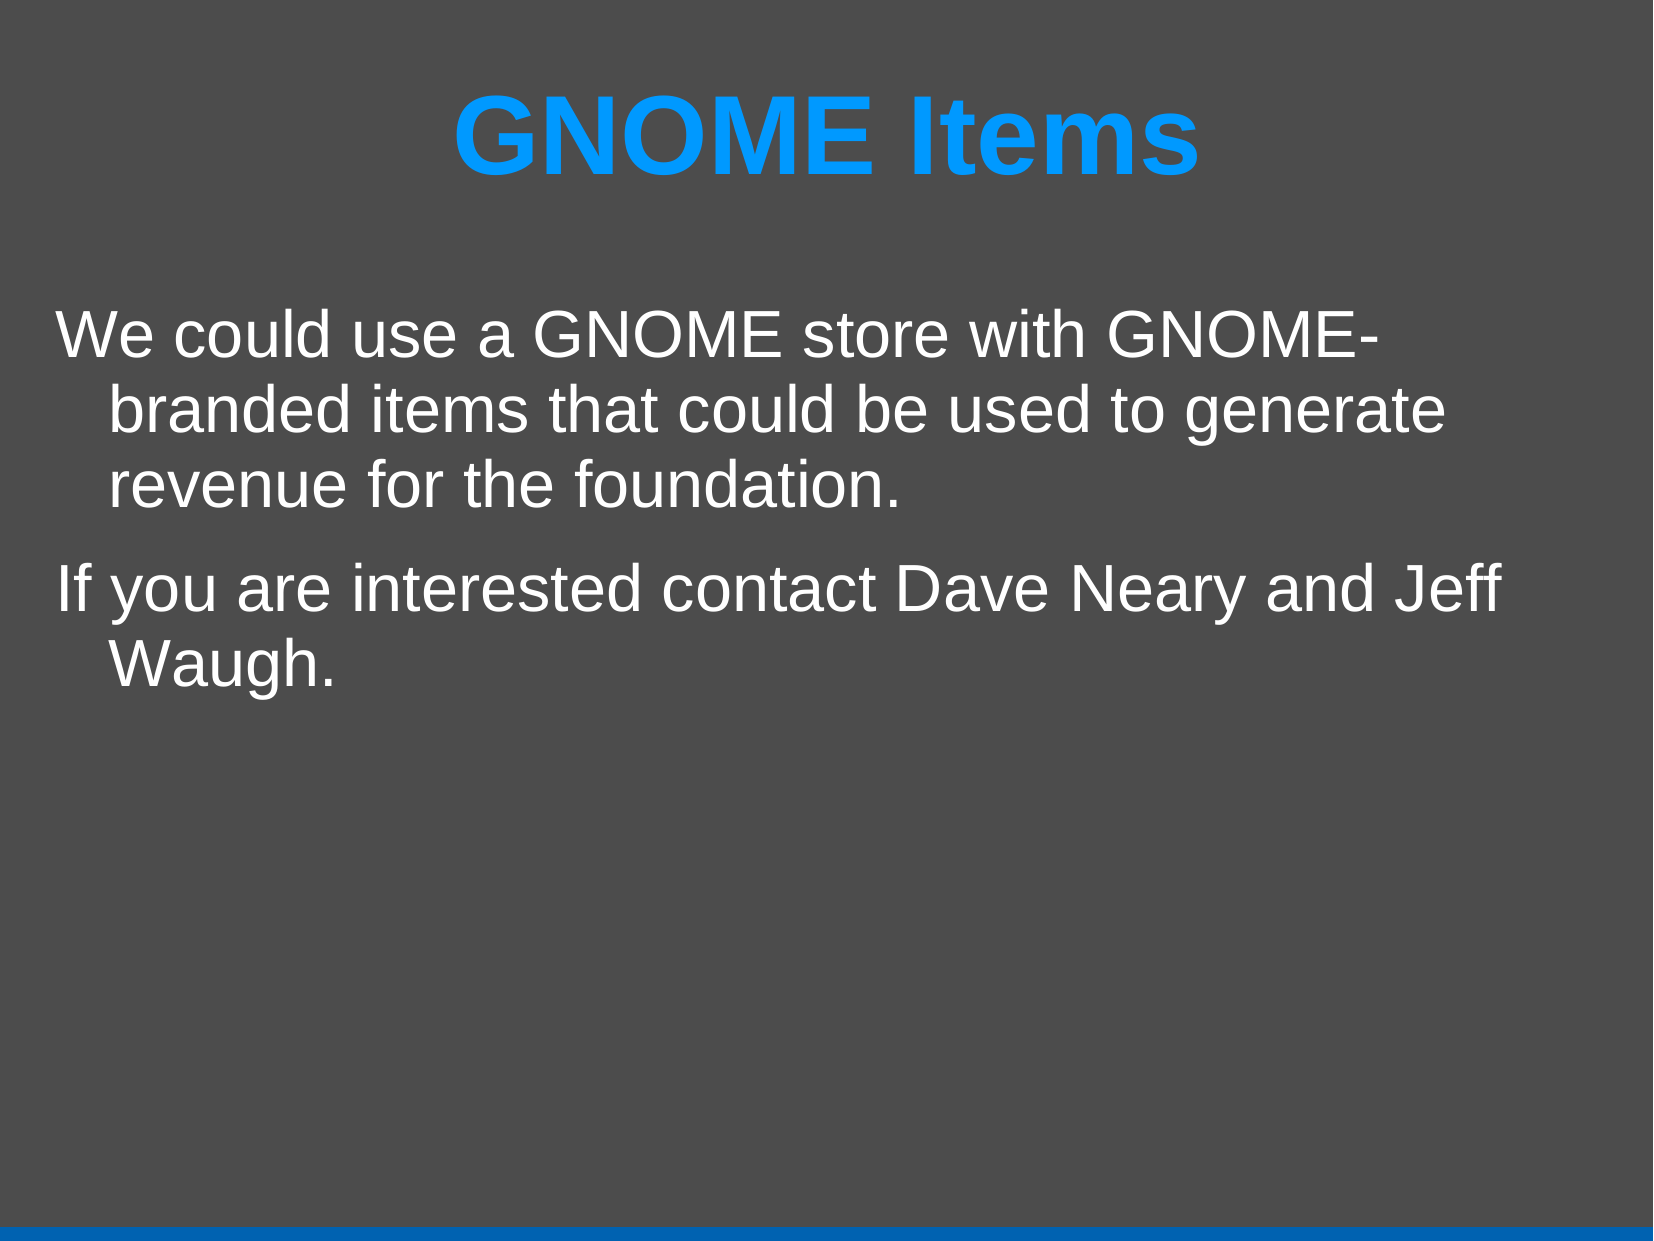

# GNOME Items
We could use a GNOME store with GNOME-branded items that could be used to generate revenue for the foundation.
If you are interested contact Dave Neary and Jeff Waugh.